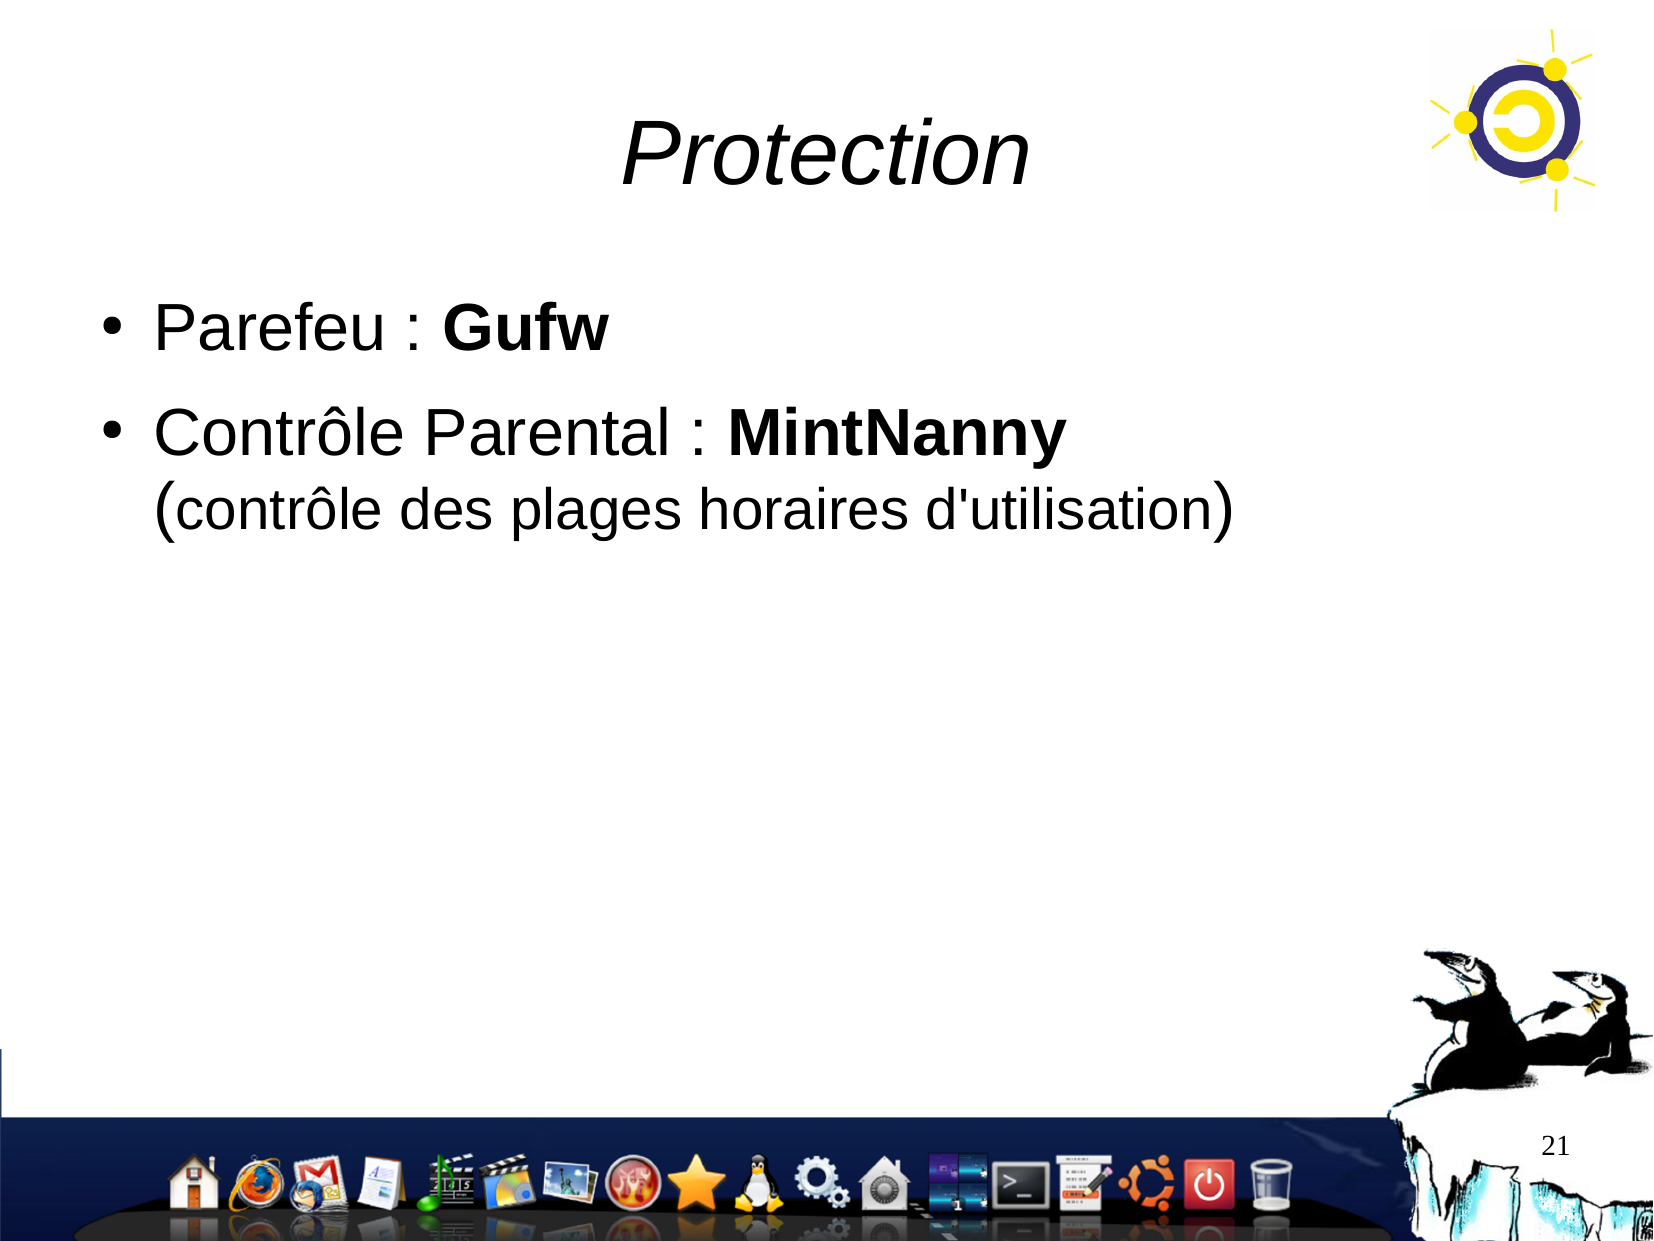

# Protection
Parefeu : Gufw
Contrôle Parental : MintNanny (contrôle des plages horaires d'utilisation)
21